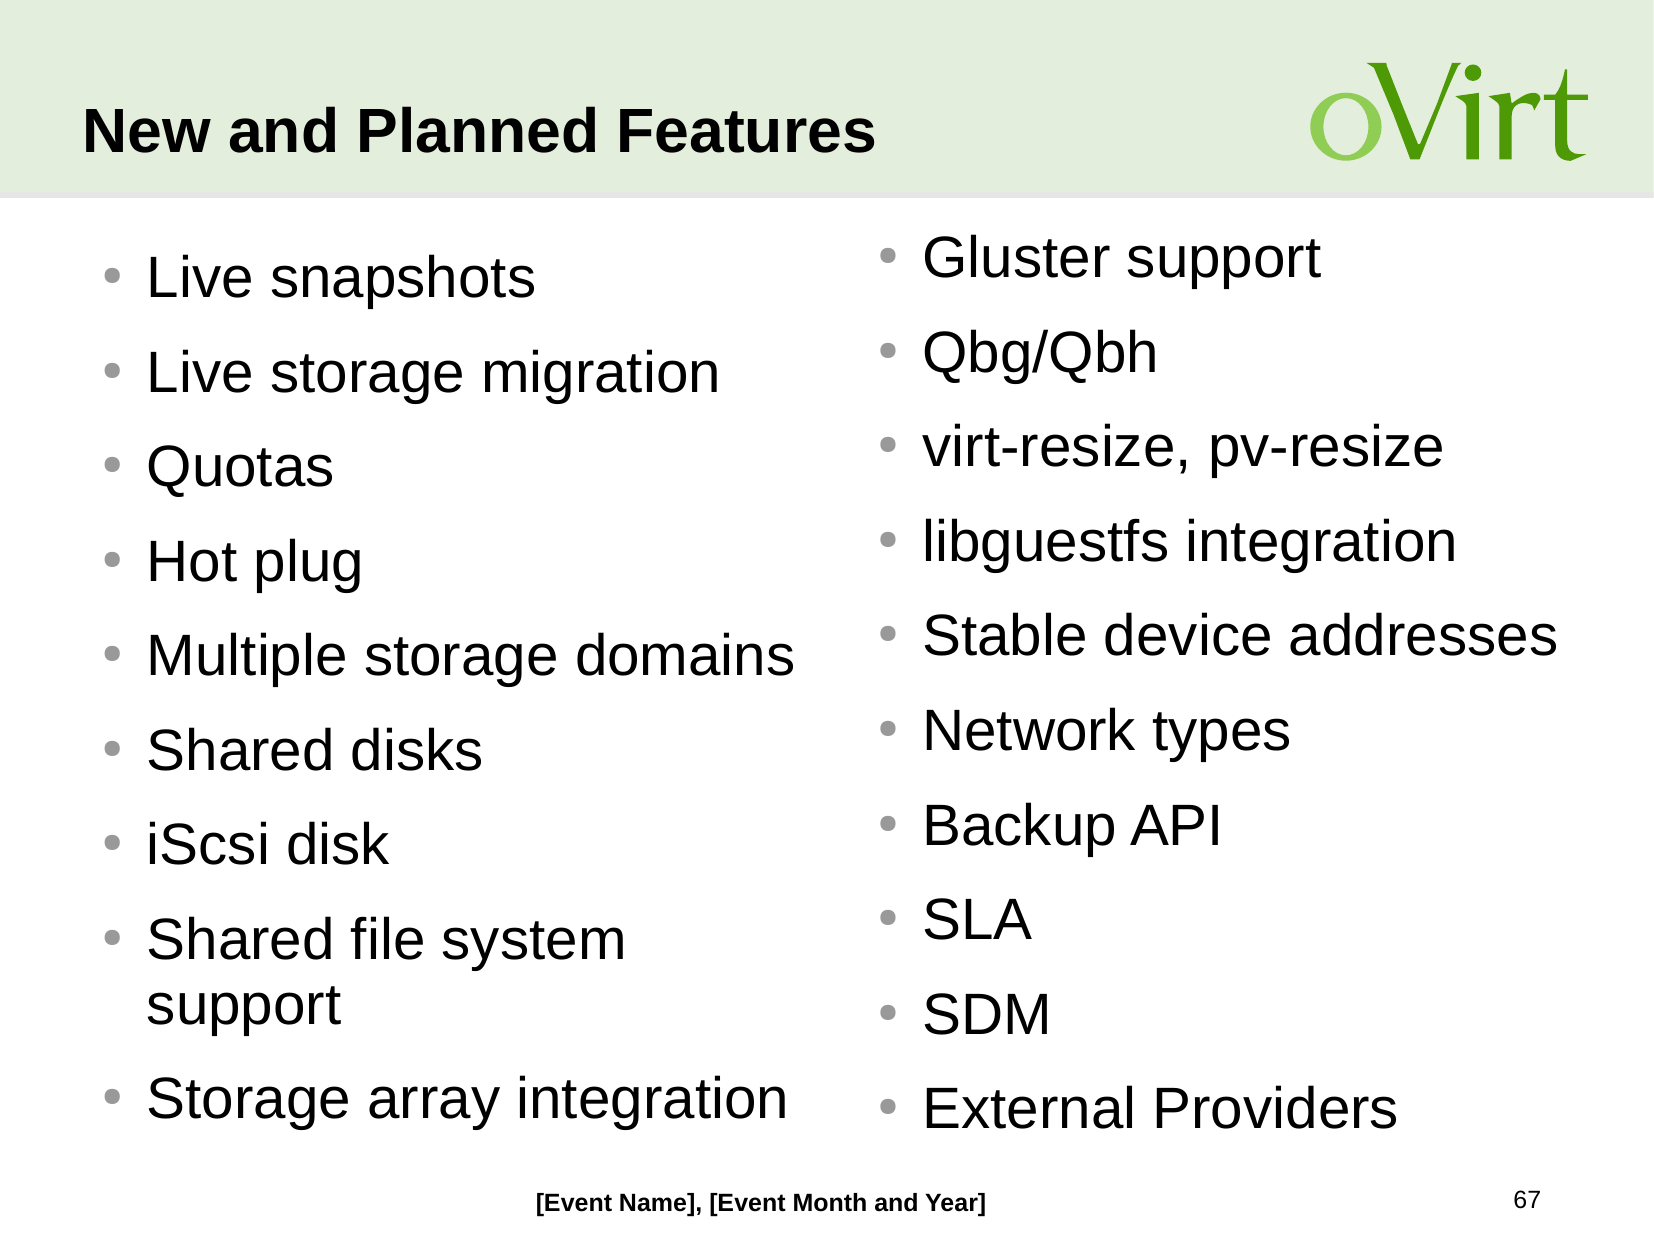

# New and Planned Features
Gluster support
Qbg/Qbh
virt-resize, pv-resize
libguestfs integration
Stable device addresses
Network types
Backup API
SLA
SDM
External Providers
Live snapshots
Live storage migration
Quotas
Hot plug
Multiple storage domains
Shared disks
iScsi disk
Shared file system support
Storage array integration